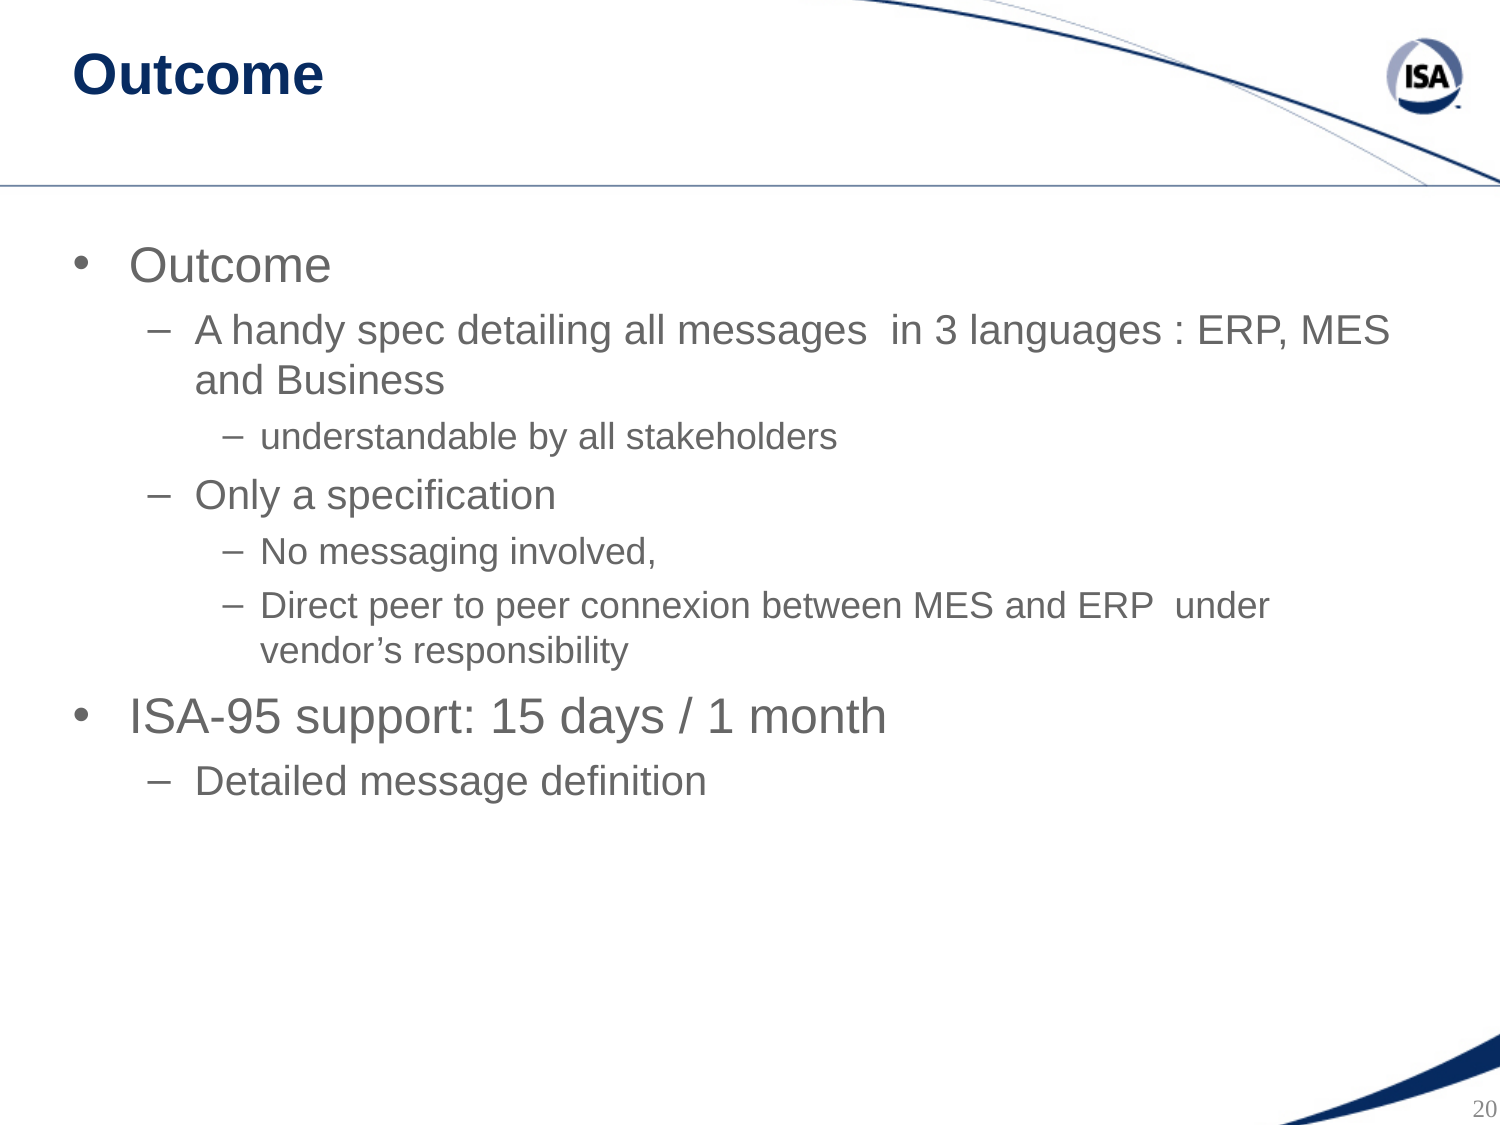

# Outcome
Outcome
A handy spec detailing all messages in 3 languages : ERP, MES and Business
understandable by all stakeholders
Only a specification
No messaging involved,
Direct peer to peer connexion between MES and ERP under vendor’s responsibility
ISA-95 support: 15 days / 1 month
Detailed message definition